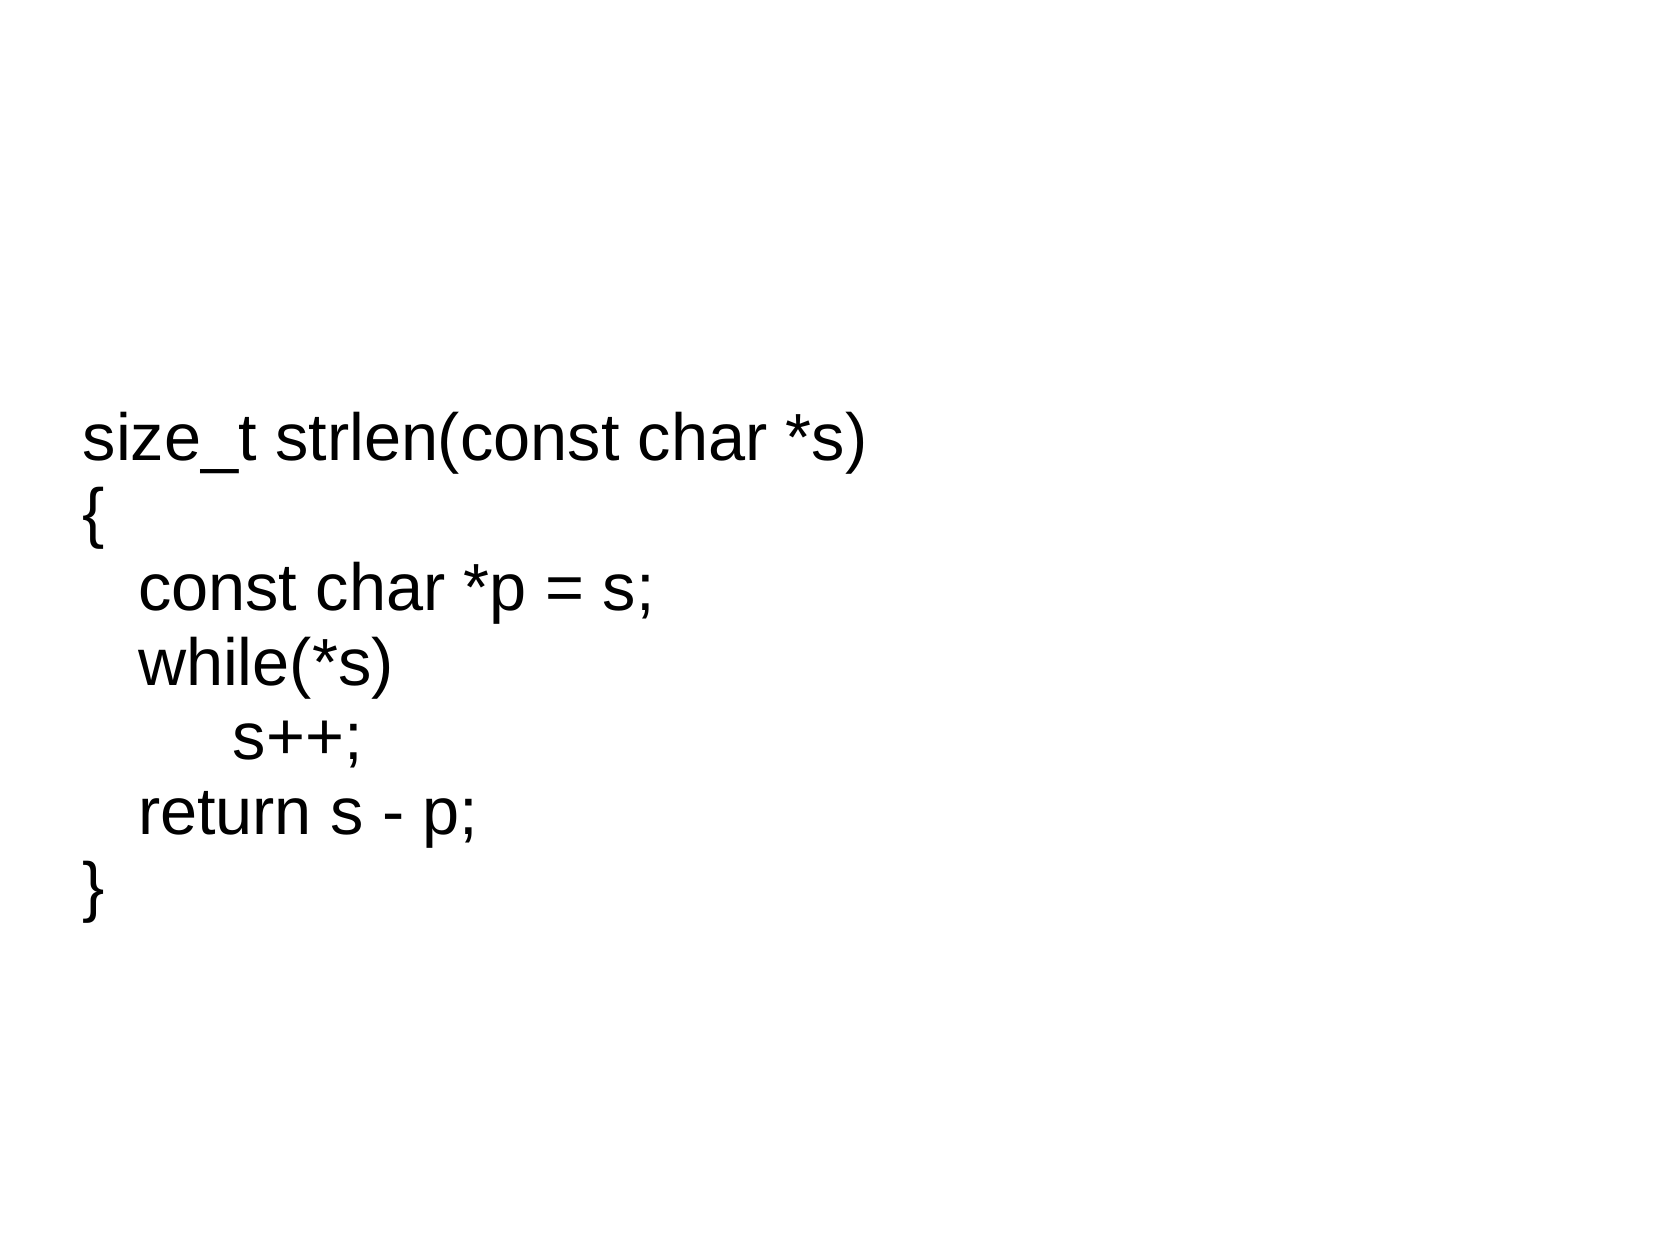

size_t strlen(const char *s)
{
 const char *p = s;
 while(*s)
		s++;
 return s - p;
}